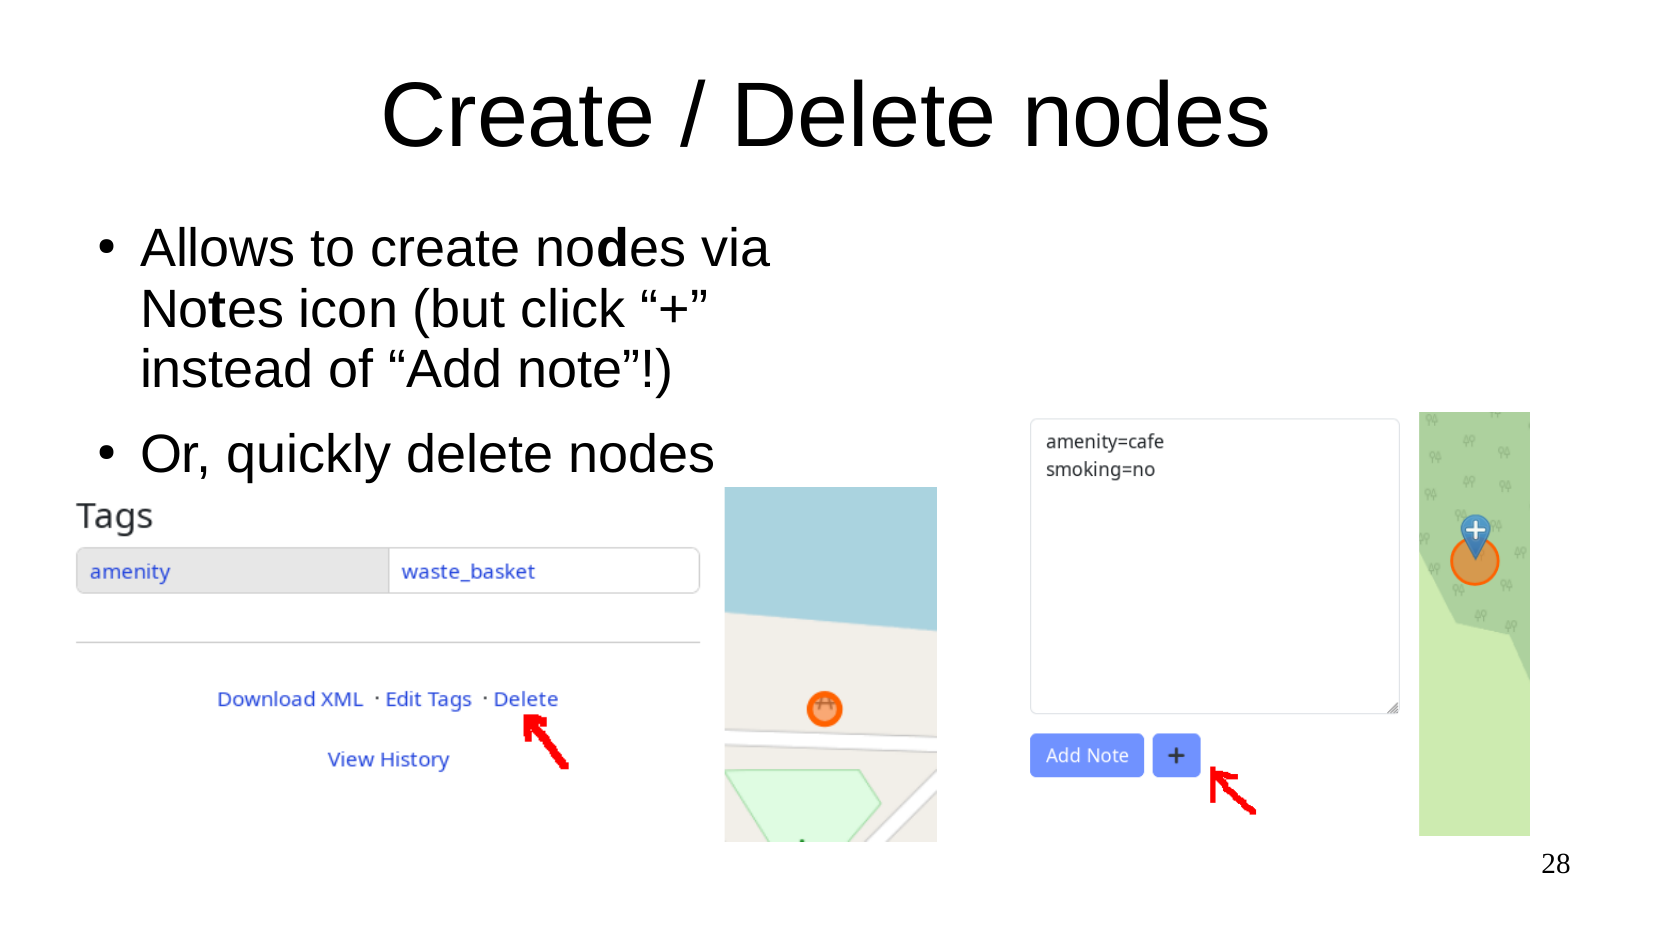

# Create / Delete nodes
Allows to create nodes via Notes icon (but click “+” instead of “Add note”!)
Or, quickly delete nodes
28